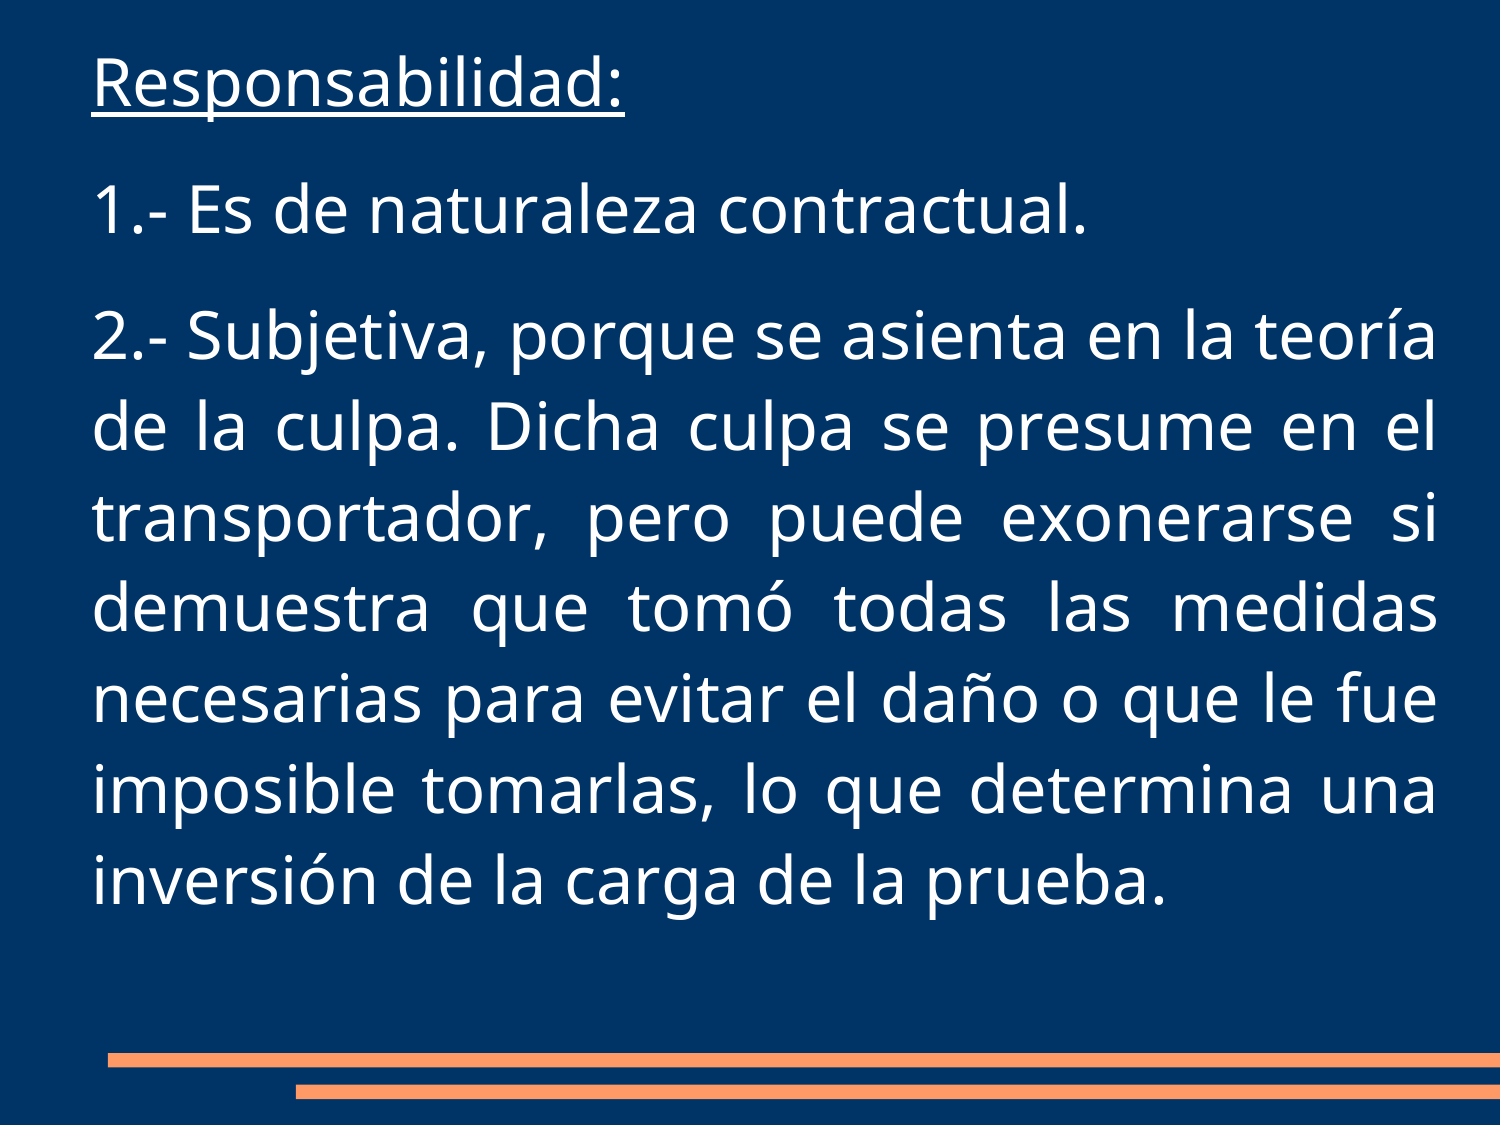

# Responsabilidad:
1.- Es de naturaleza contractual.
2.- Subjetiva, porque se asienta en la teoría de la culpa. Dicha culpa se presume en el transportador, pero puede exonerarse si demuestra que tomó todas las medidas necesarias para evitar el daño o que le fue imposible tomarlas, lo que determina una inversión de la carga de la prueba.